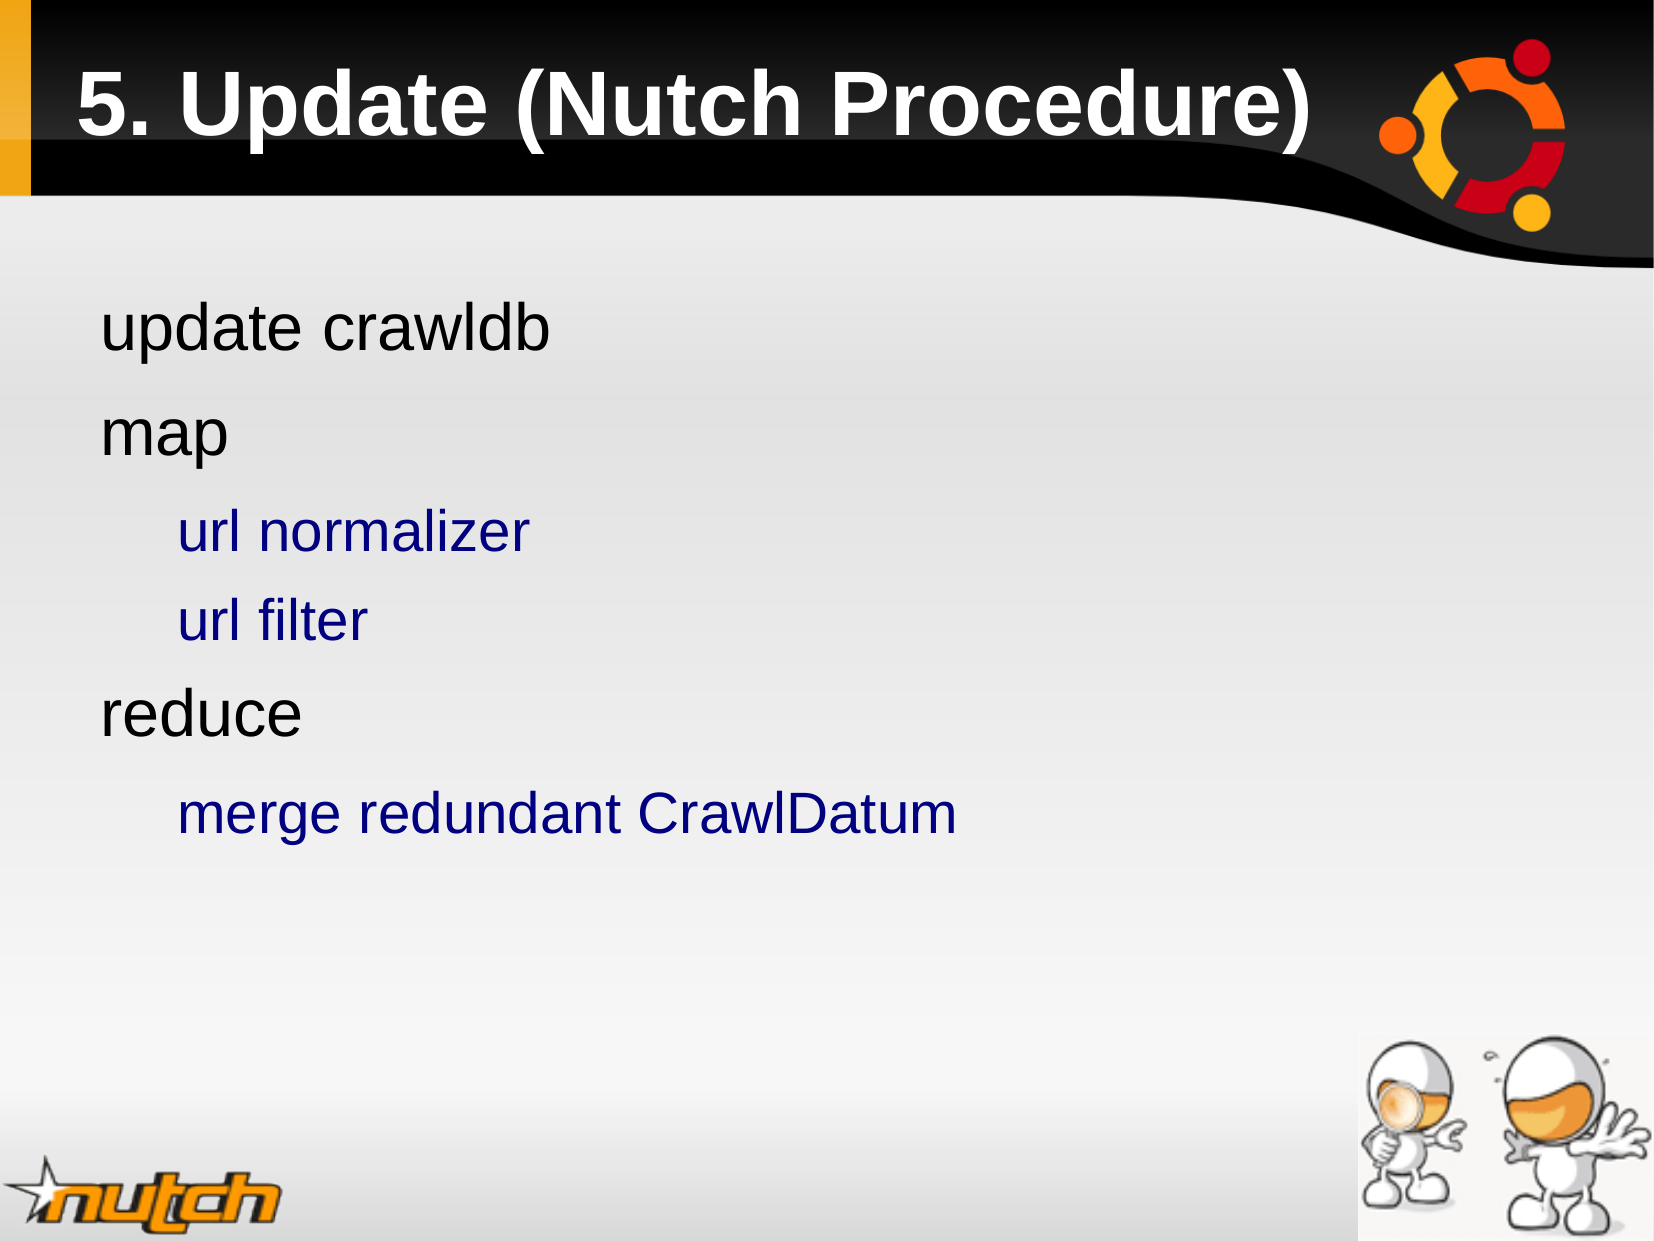

# 5. Update (Nutch Procedure)
update crawldb
map
url normalizer
url filter
reduce
merge redundant CrawlDatum